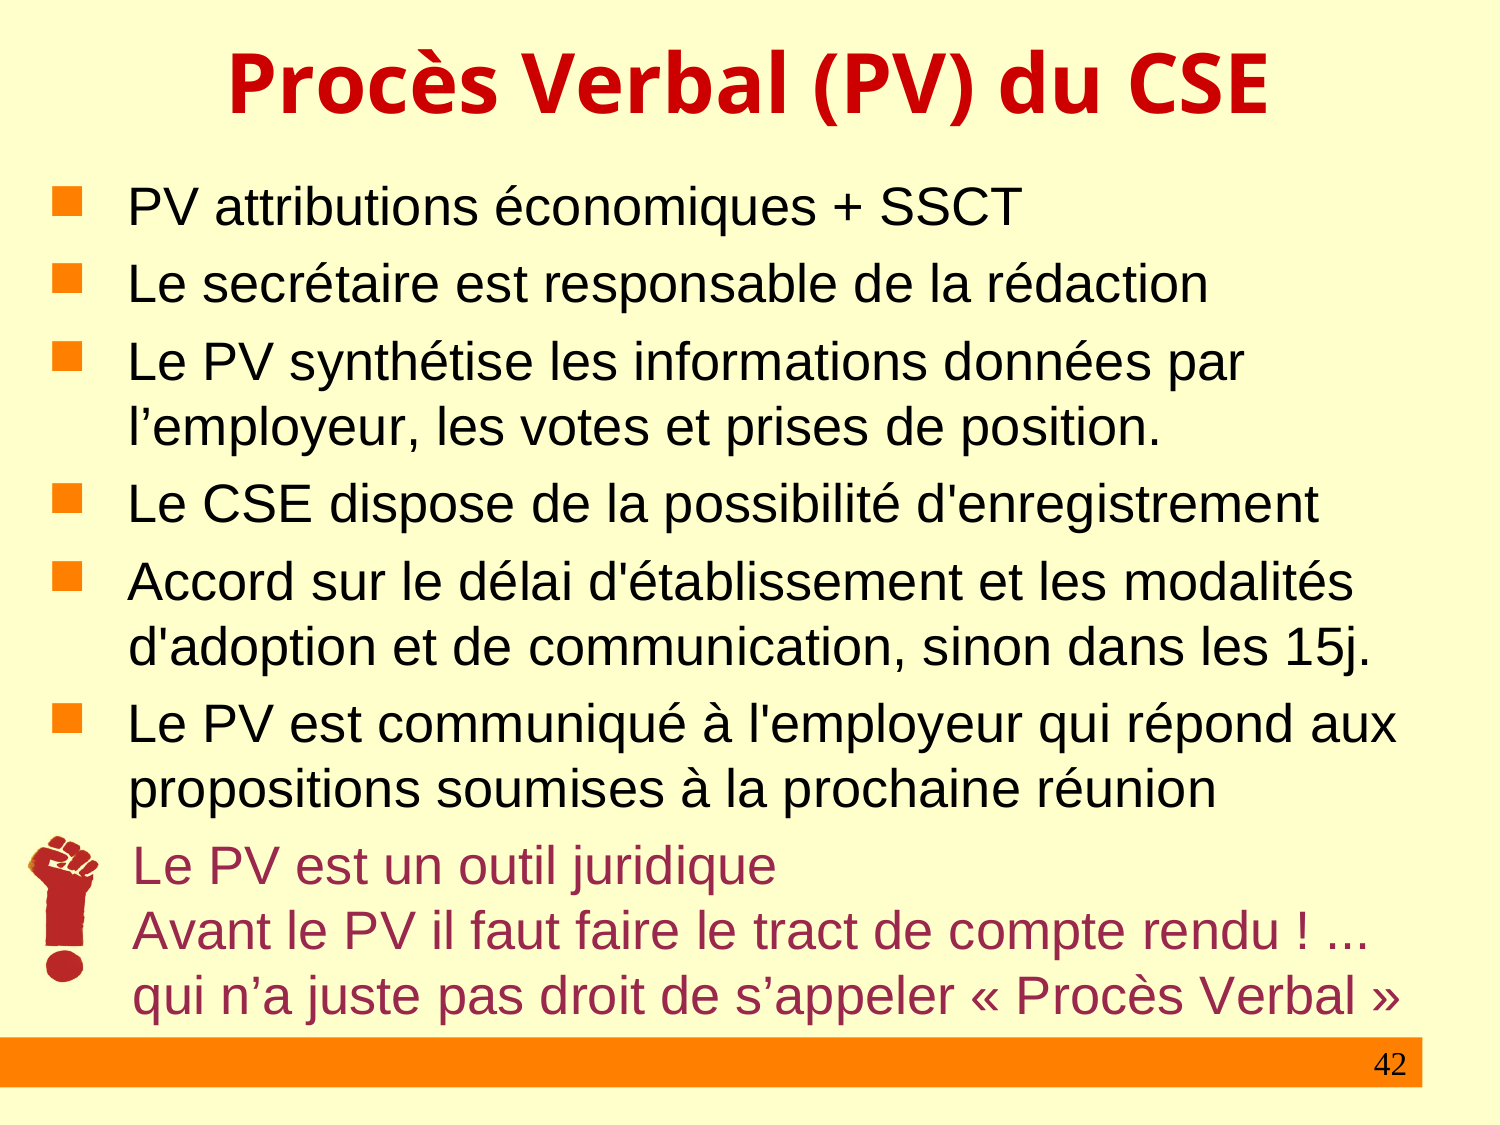

# Procès Verbal (PV) du CSE
PV attributions économiques + SSCT
Le secrétaire est responsable de la rédaction
Le PV synthétise les informations données par l’employeur, les votes et prises de position.
Le CSE dispose de la possibilité d'enregistrement
Accord sur le délai d'établissement et les modalités d'adoption et de communication, sinon dans les 15j.
Le PV est communiqué à l'employeur qui répond aux propositions soumises à la prochaine réunion
Le PV est un outil juridique
Avant le PV il faut faire le tract de compte rendu ! ... qui n’a juste pas droit de s’appeler « Procès Verbal »